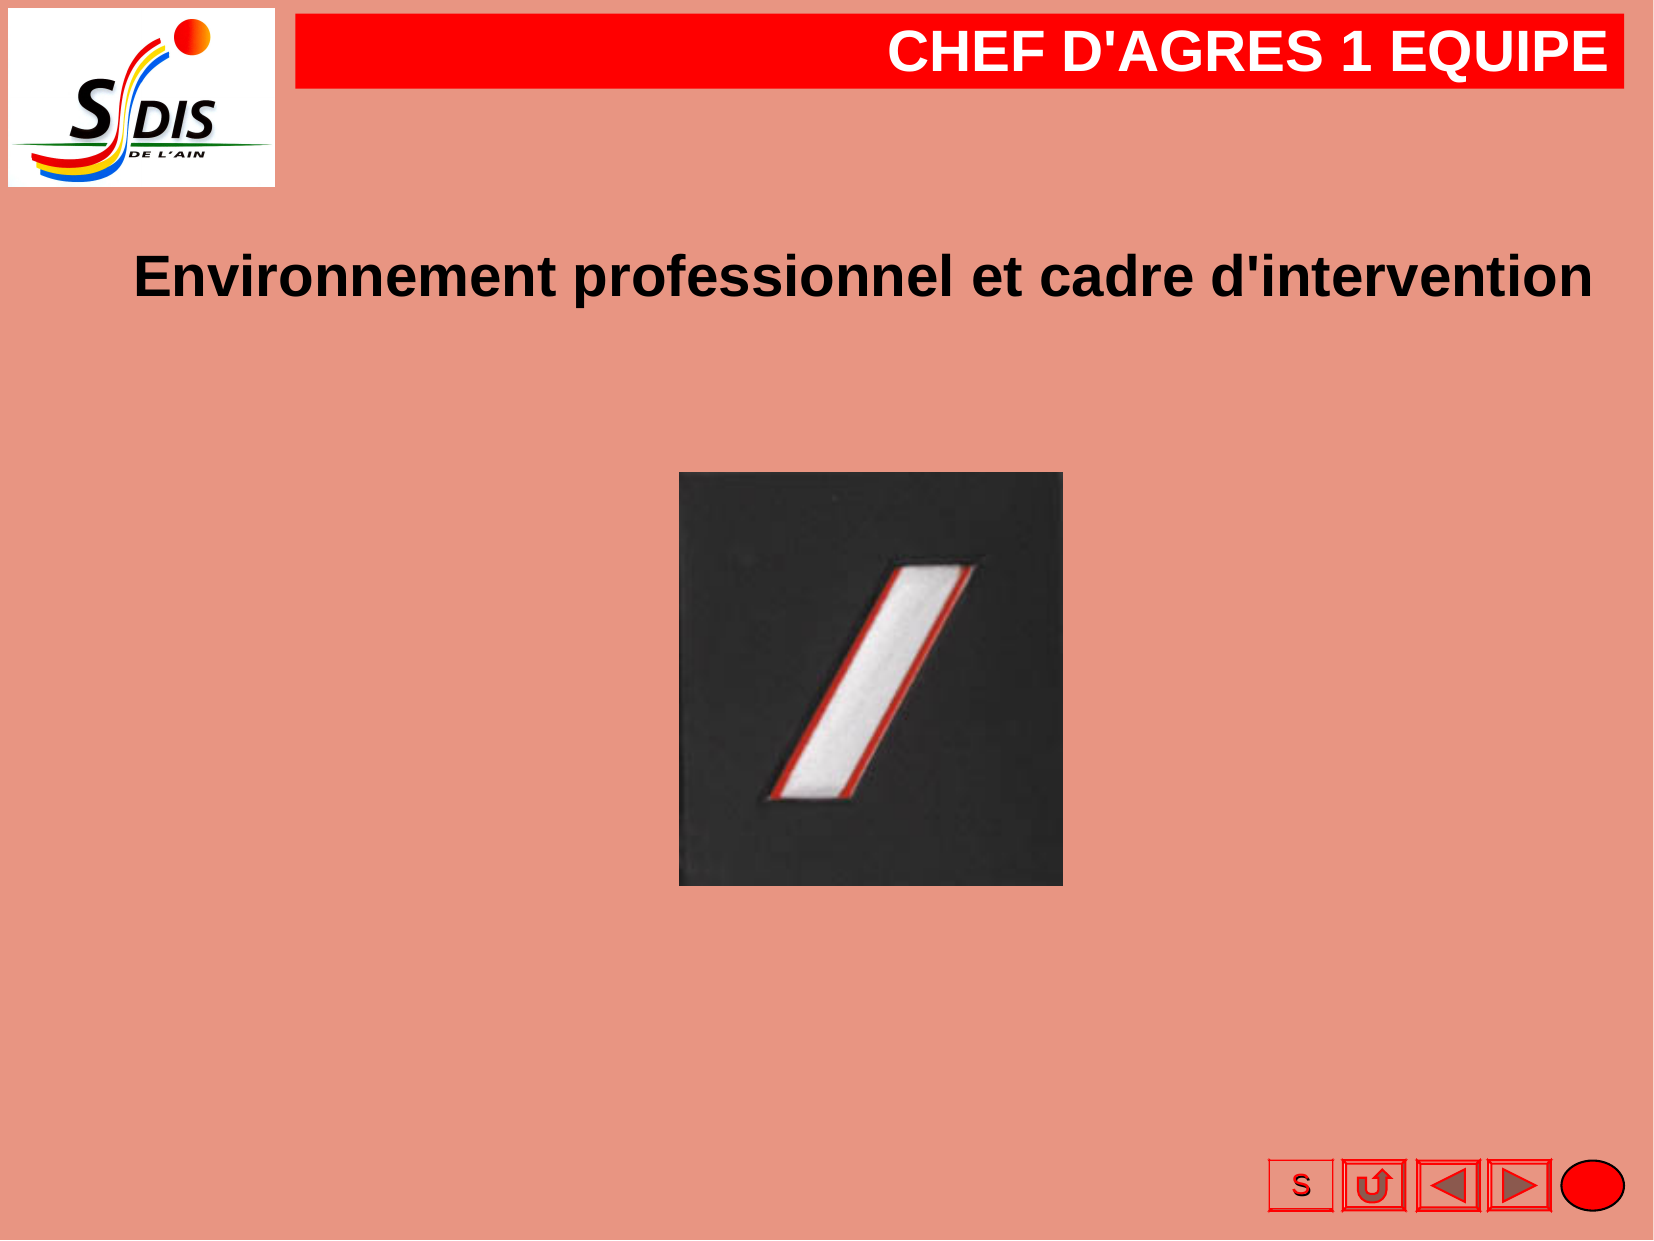

CHEF D'AGRES 1 EQUIPE
Environnement professionnel et cadre d'intervention